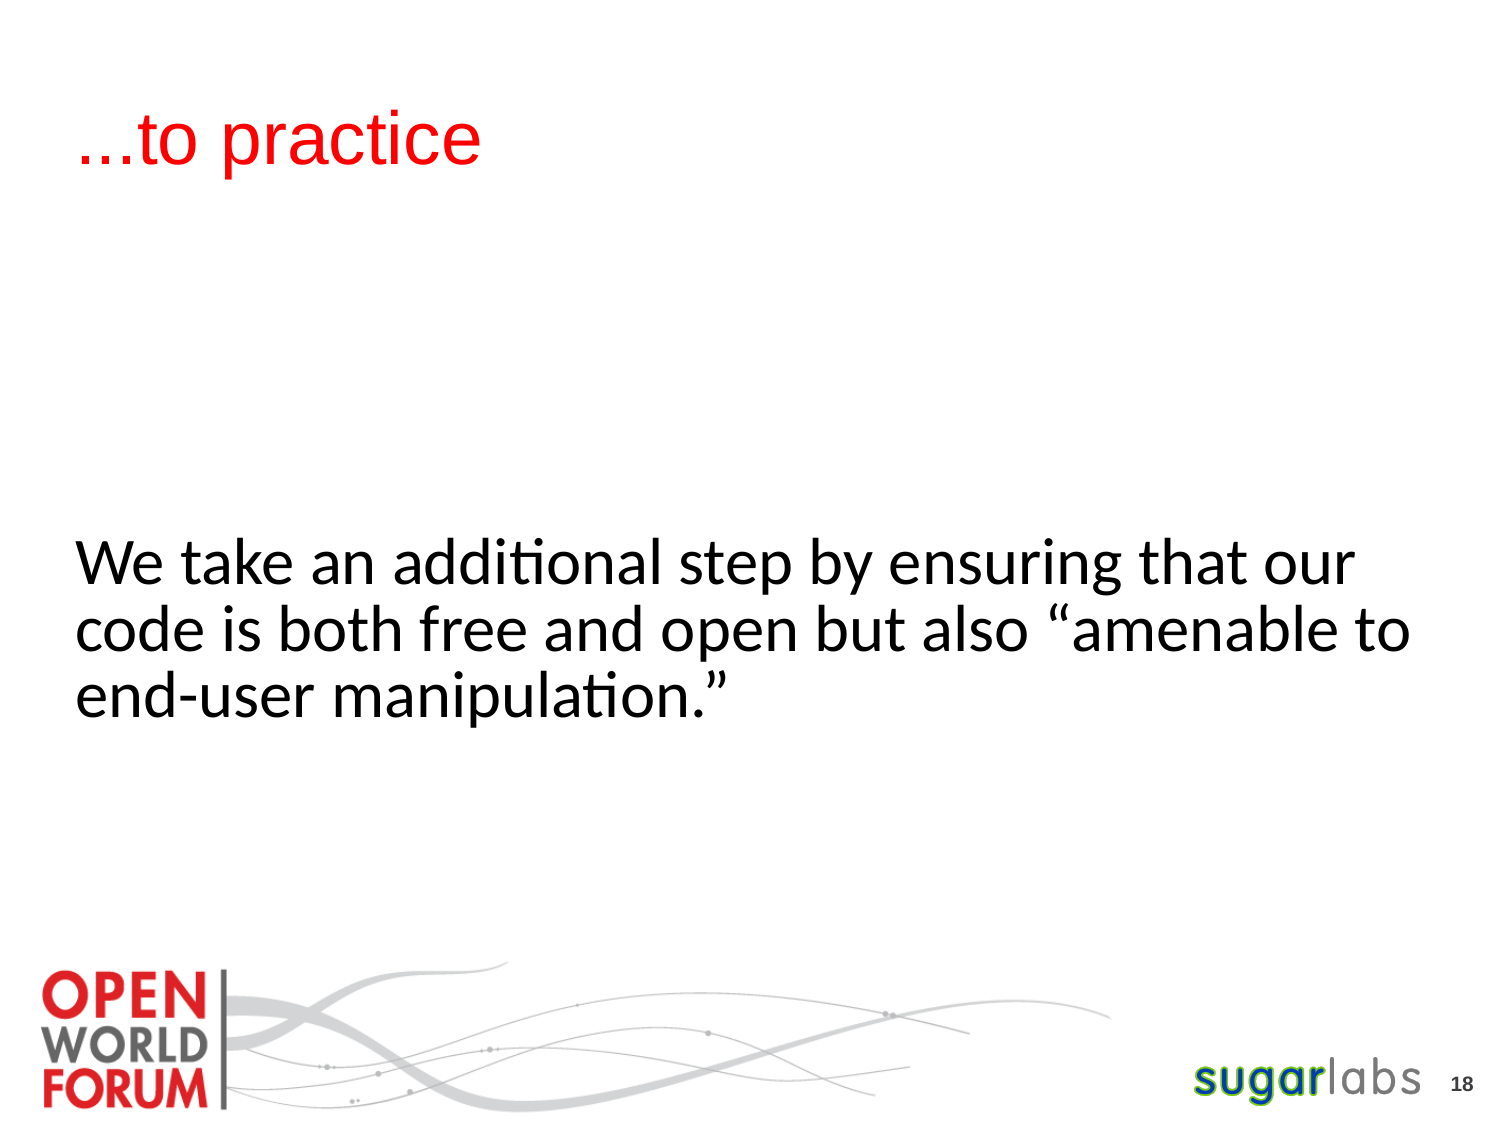

...to practice
# We take an additional step by ensuring that our code is both free and open but also “amenable to end-user manipulation.”
18